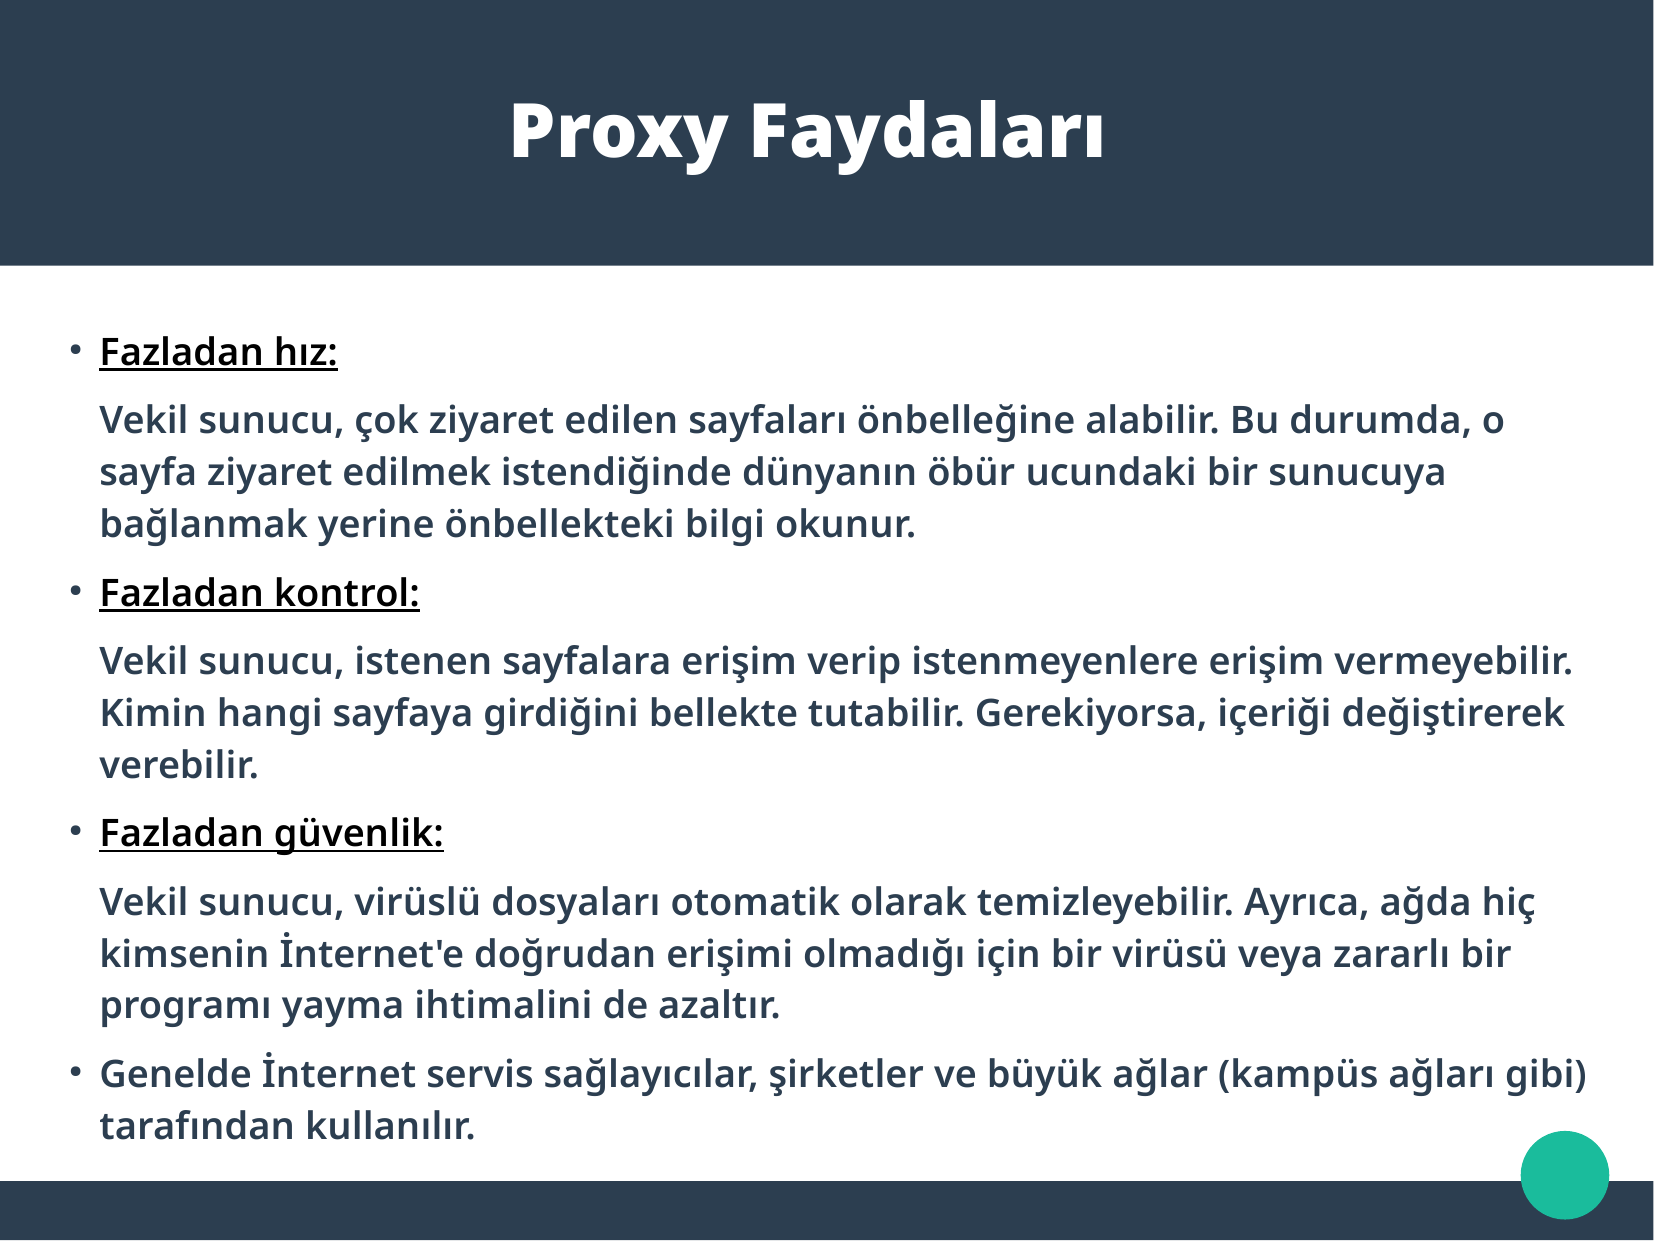

# Proxy Faydaları
Fazladan hız:
Vekil sunucu, çok ziyaret edilen sayfaları önbelleğine alabilir. Bu durumda, o sayfa ziyaret edilmek istendiğinde dünyanın öbür ucundaki bir sunucuya bağlanmak yerine önbellekteki bilgi okunur.
Fazladan kontrol:
Vekil sunucu, istenen sayfalara erişim verip istenmeyenlere erişim vermeyebilir. Kimin hangi sayfaya girdiğini bellekte tutabilir. Gerekiyorsa, içeriği değiştirerek verebilir.
Fazladan güvenlik:
Vekil sunucu, virüslü dosyaları otomatik olarak temizleyebilir. Ayrıca, ağda hiç kimsenin İnternet'e doğrudan erişimi olmadığı için bir virüsü veya zararlı bir programı yayma ihtimalini de azaltır.
Genelde İnternet servis sağlayıcılar, şirketler ve büyük ağlar (kampüs ağları gibi) tarafından kullanılır.